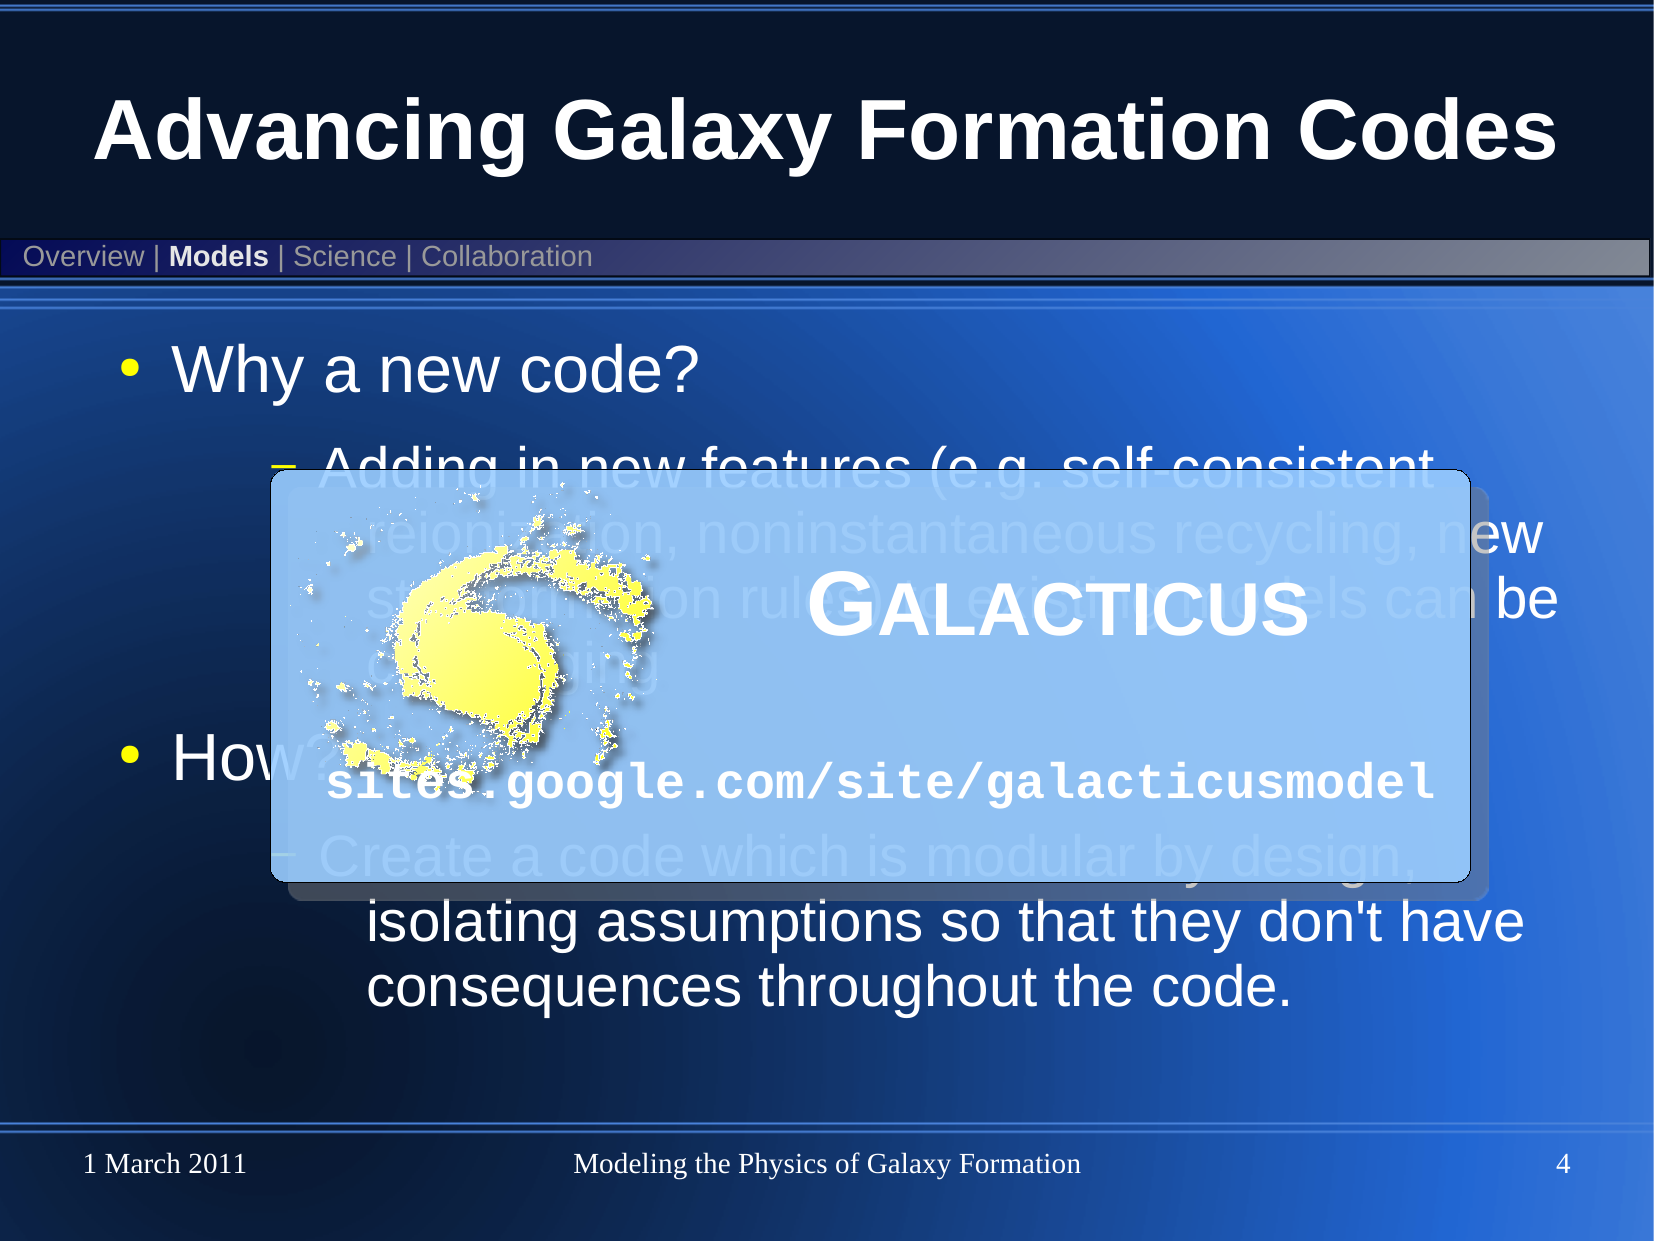

# Advancing Galaxy Formation Codes
Overview | Models | Science | Collaboration
Why a new code?
Adding in new features (e.g. self-consistent reionization, noninstantaneous recycling, new star formation rules) to existing models can be challenging
How?
Create a code which is modular by design, isolating assumptions so that they don't have consequences throughout the code.
 GALACTICUS
sites.google.com/site/galacticusmodel
1 March 2011
Modeling the Physics of Galaxy Formation
4